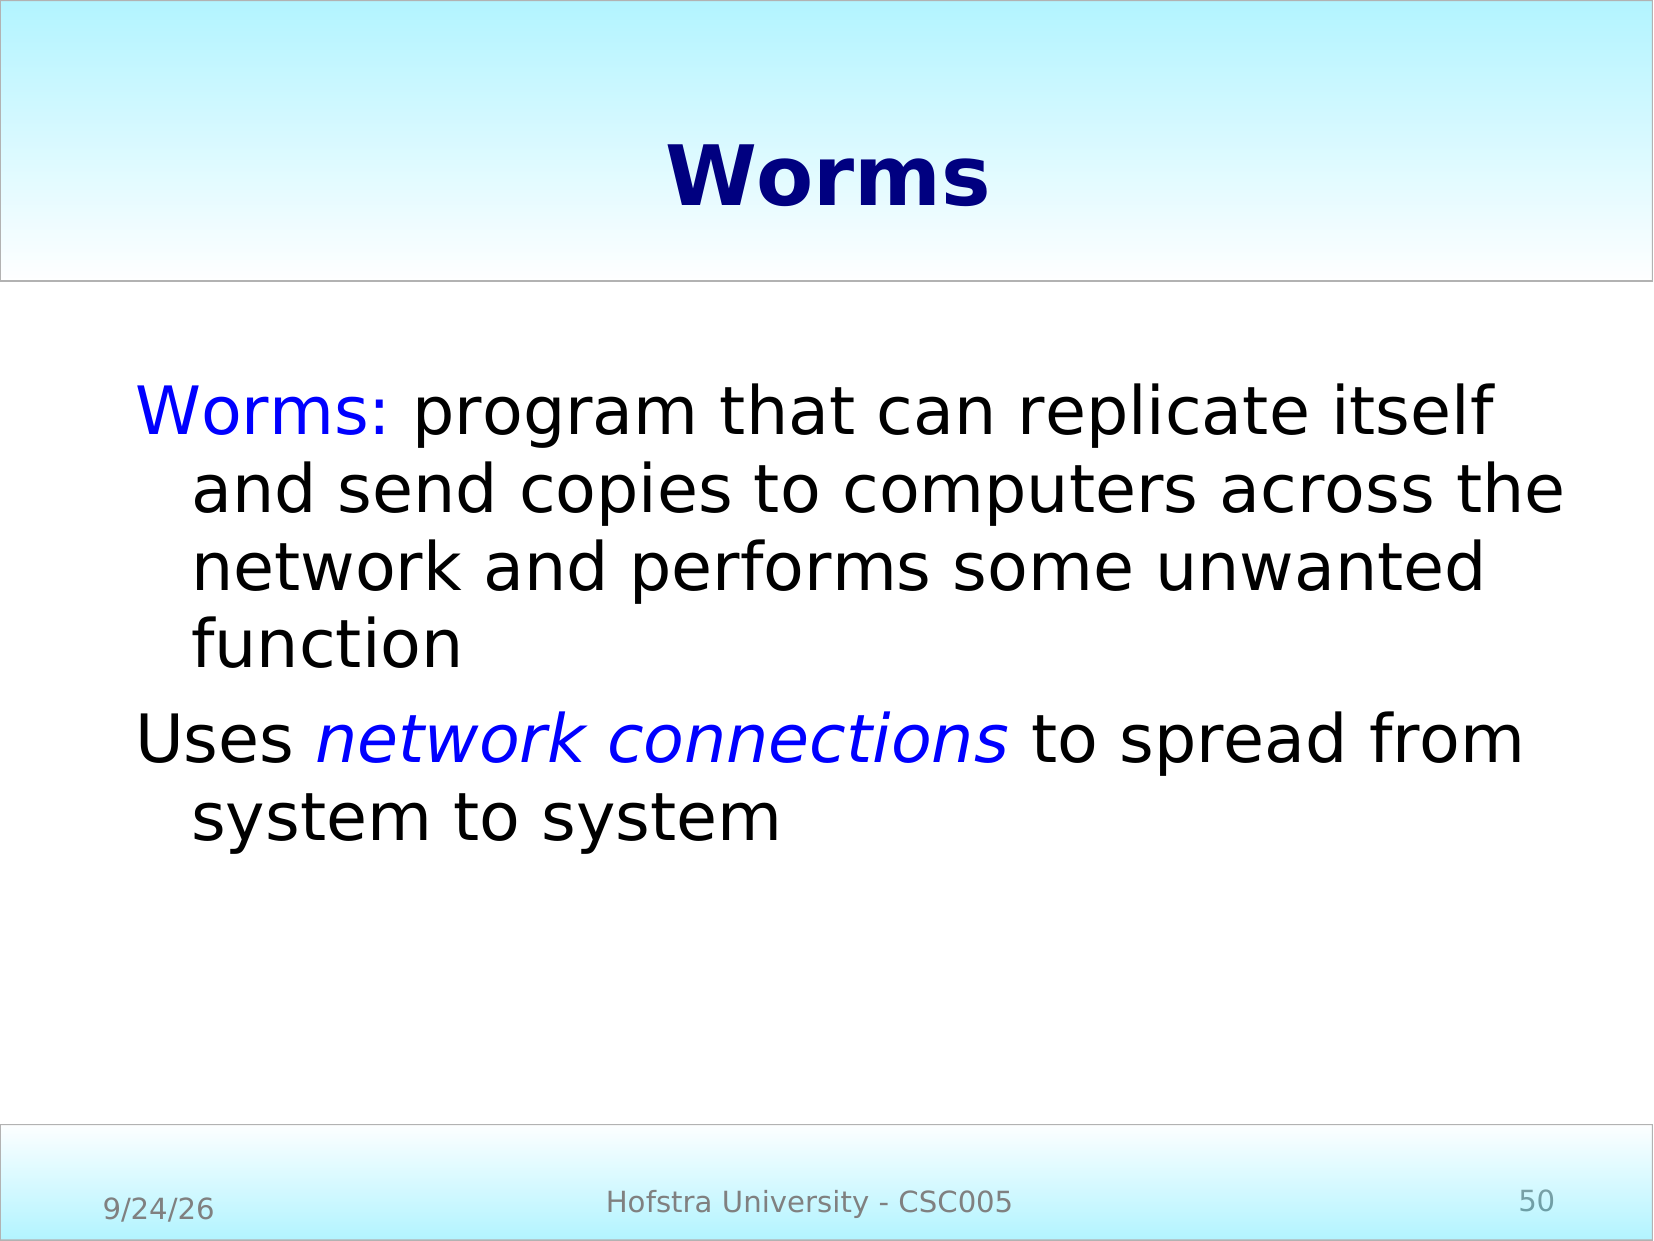

# Worms
Worms: program that can replicate itself and send copies to computers across the network and performs some unwanted function
Uses network connections to spread from system to system
50
Hofstra University - CSC005